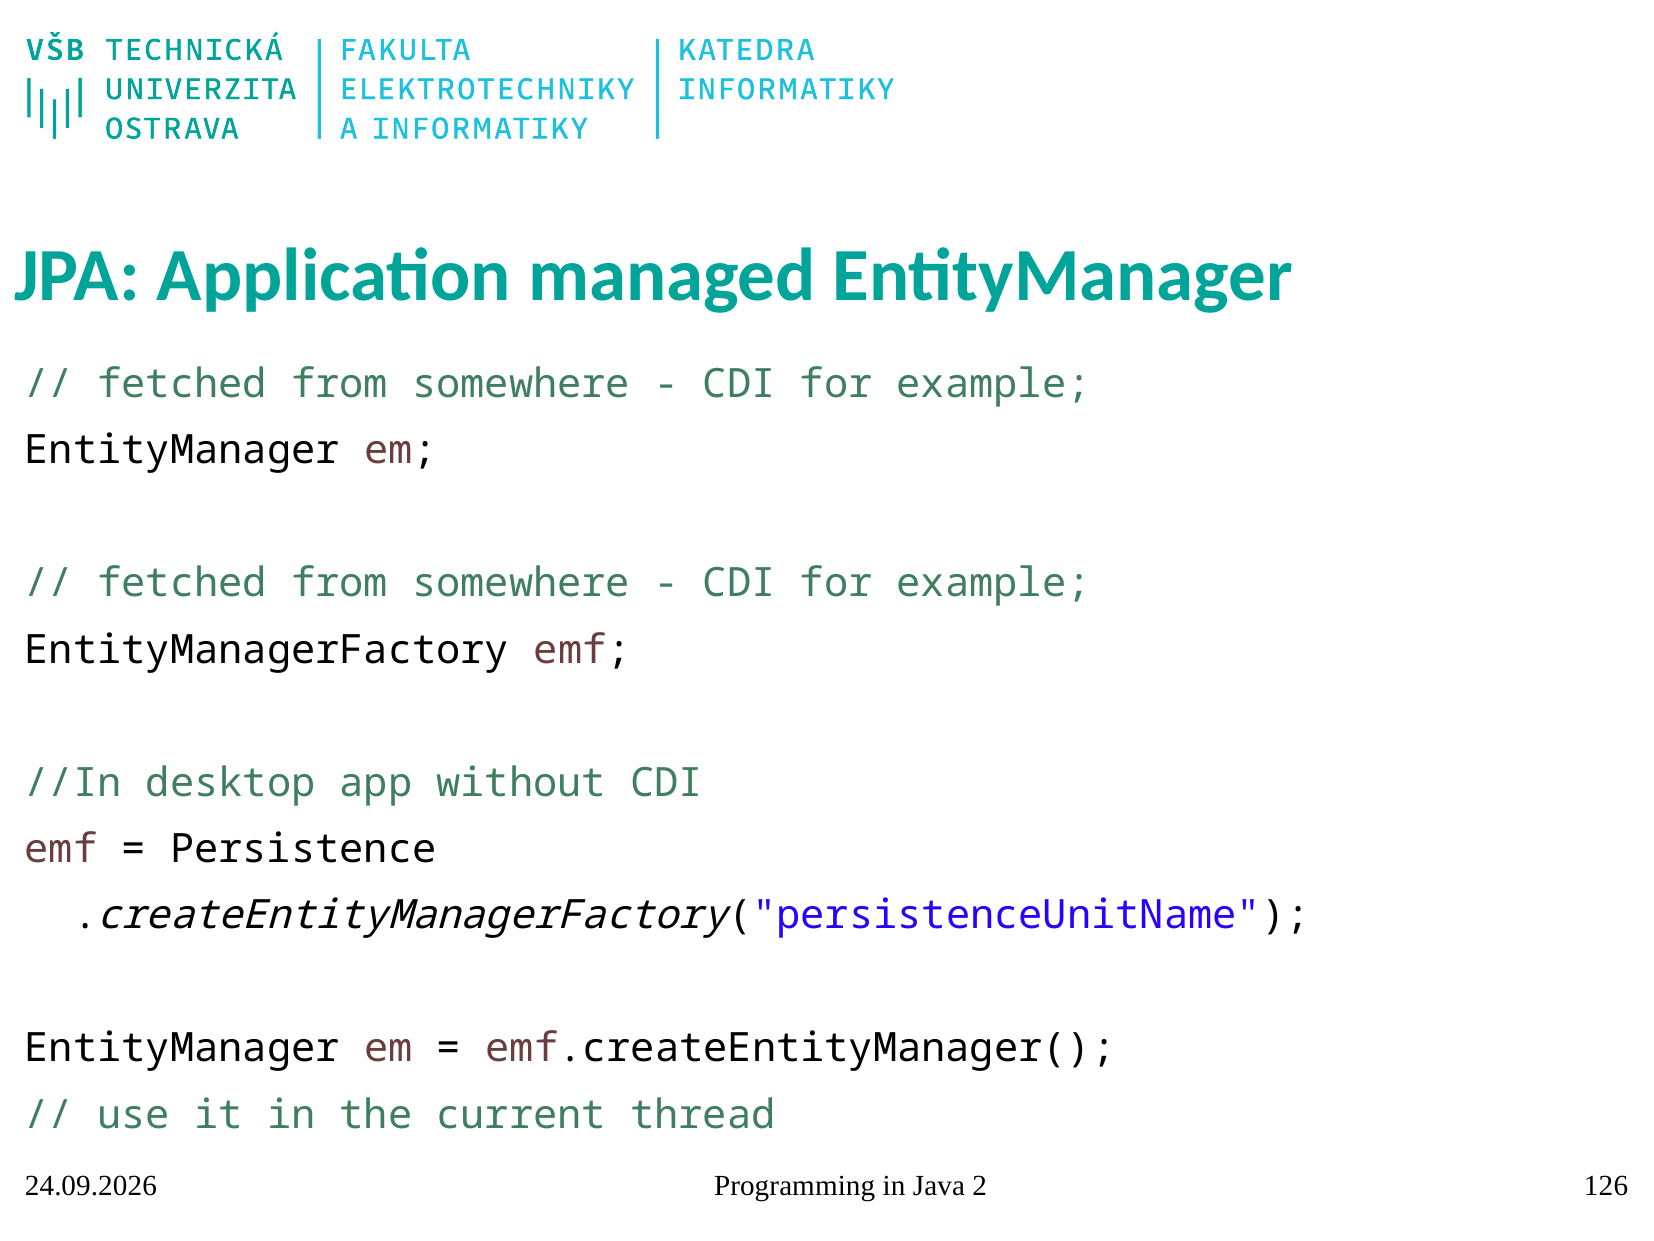

# JPA: Application managed EntityManager
// fetched from somewhere - CDI for example;
EntityManager em;
// fetched from somewhere - CDI for example;
EntityManagerFactory emf;
//In desktop app without CDI
emf = Persistence
 .createEntityManagerFactory("persistenceUnitName");
EntityManager em = emf.createEntityManager();
// use it in the current thread
Programming in Java 2
126